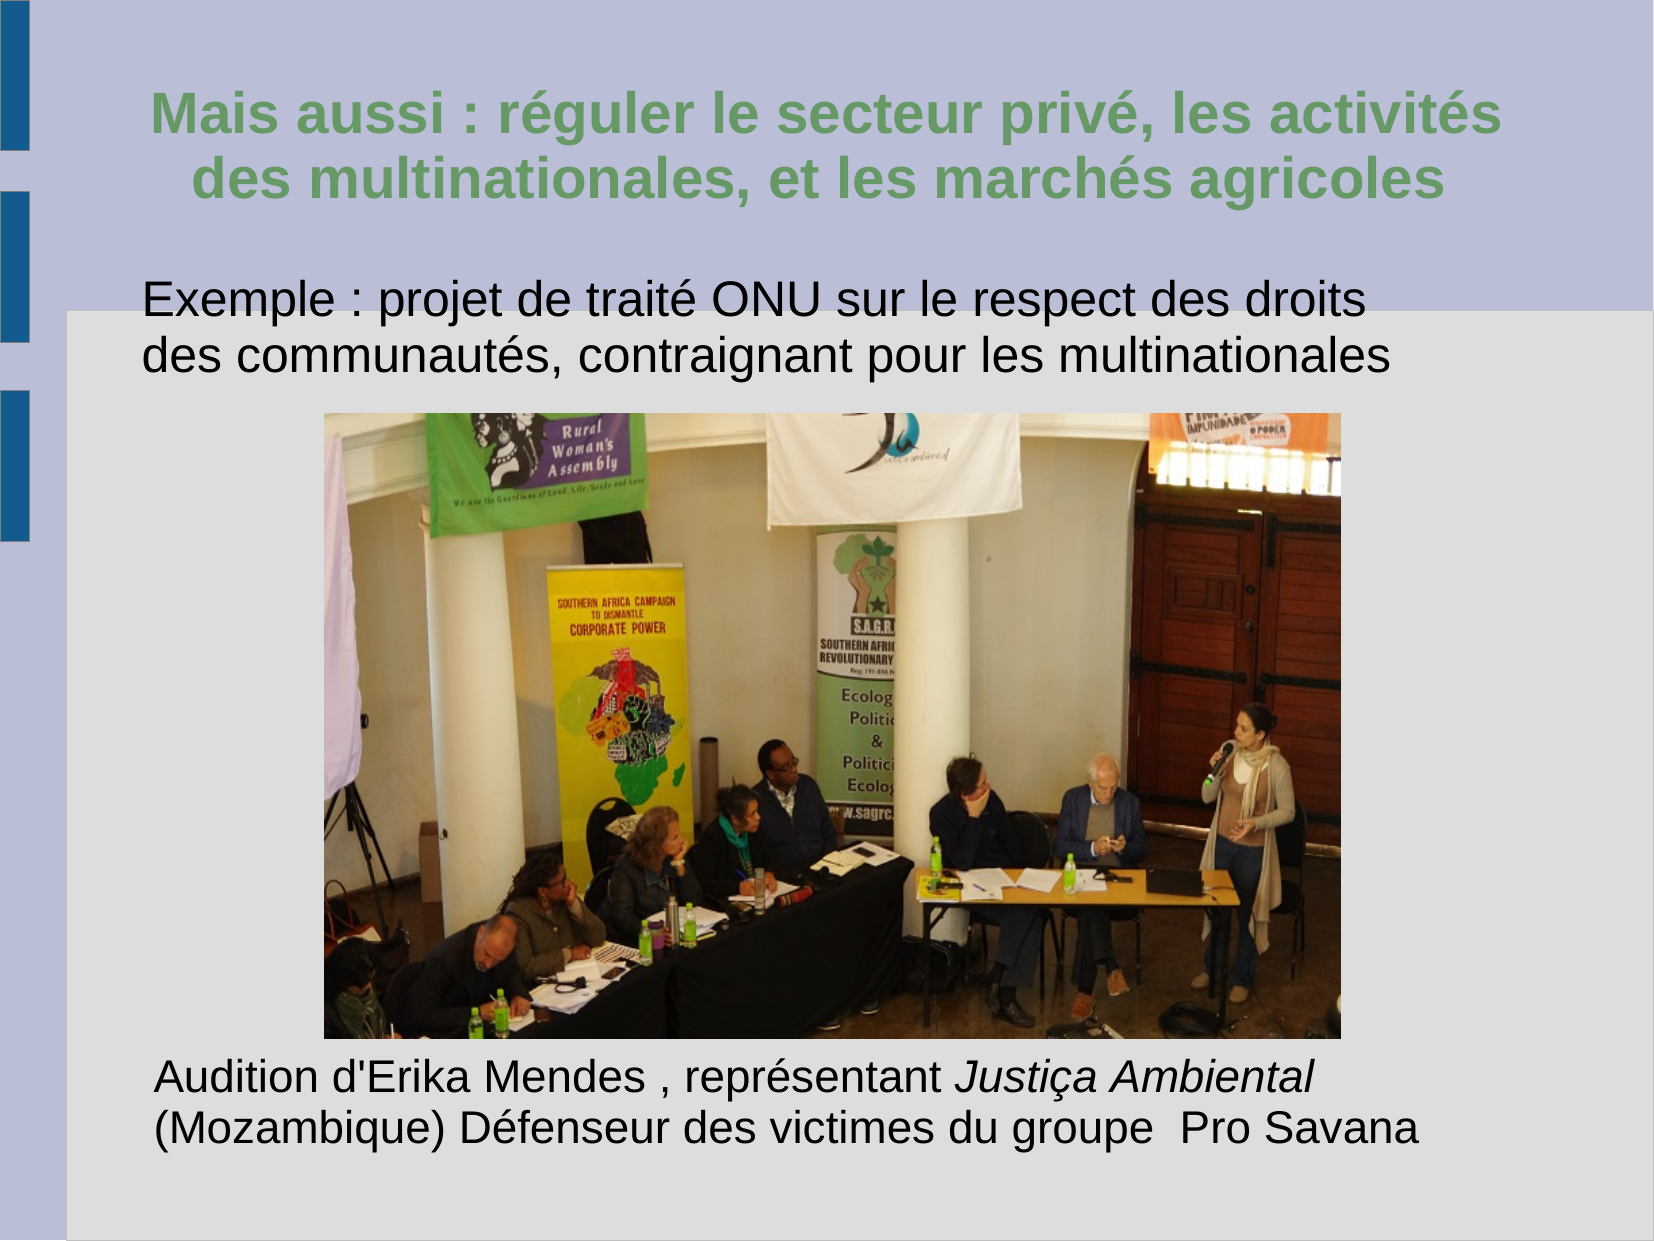

# Mais aussi : réguler le secteur privé, les activités des multinationales, et les marchés agricoles
Exemple : projet de traité ONU sur le respect des droits des communautés, contraignant pour les multinationales
Audition d'Erika Mendes , représentant Justiça Ambiental (Mozambique) Défenseur des victimes du groupe Pro Savana